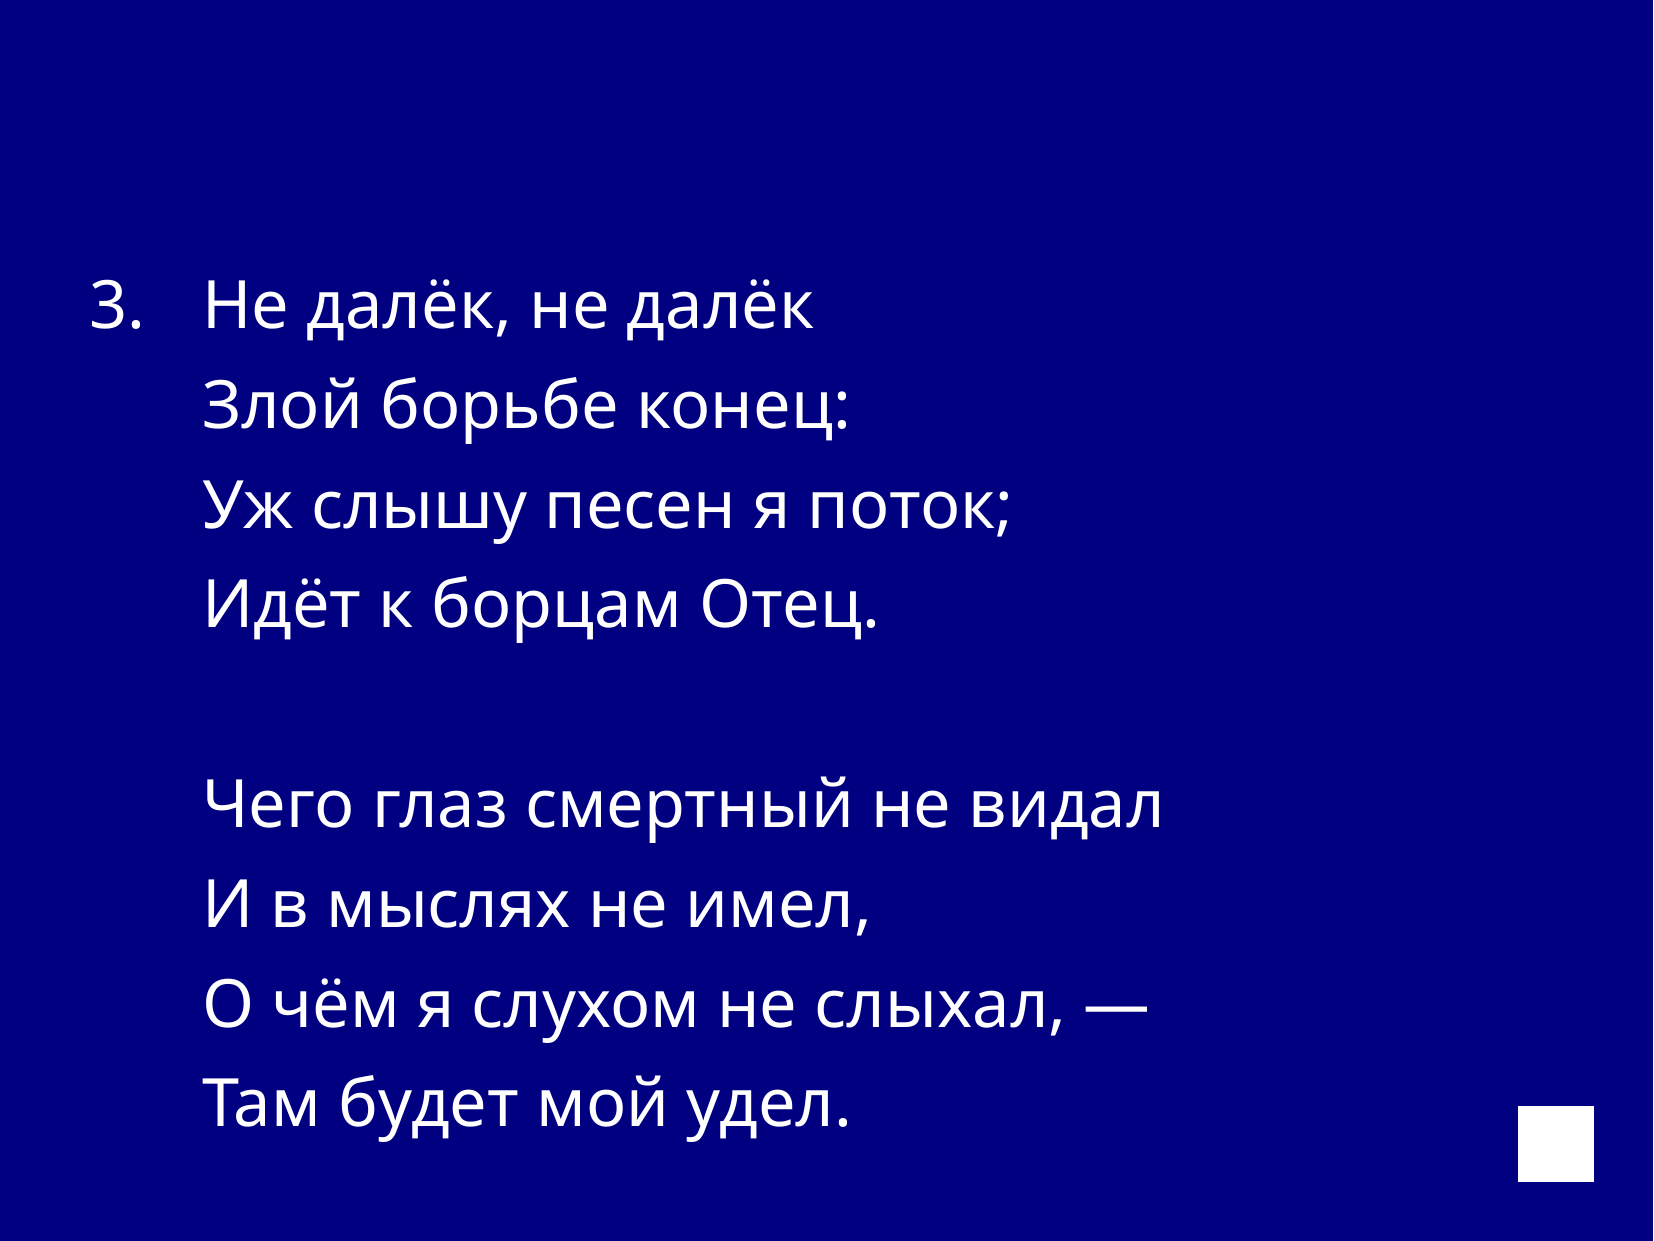

3.	Не далёк, не далёк
	Злой борьбе конец:
	Уж слышу песен я поток;
	Идёт к борцам Отец.
	Чего глаз смертный не видал
	И в мыслях не имел,
	О чём я слухом не слыхал, —
	Там будет мой удел.